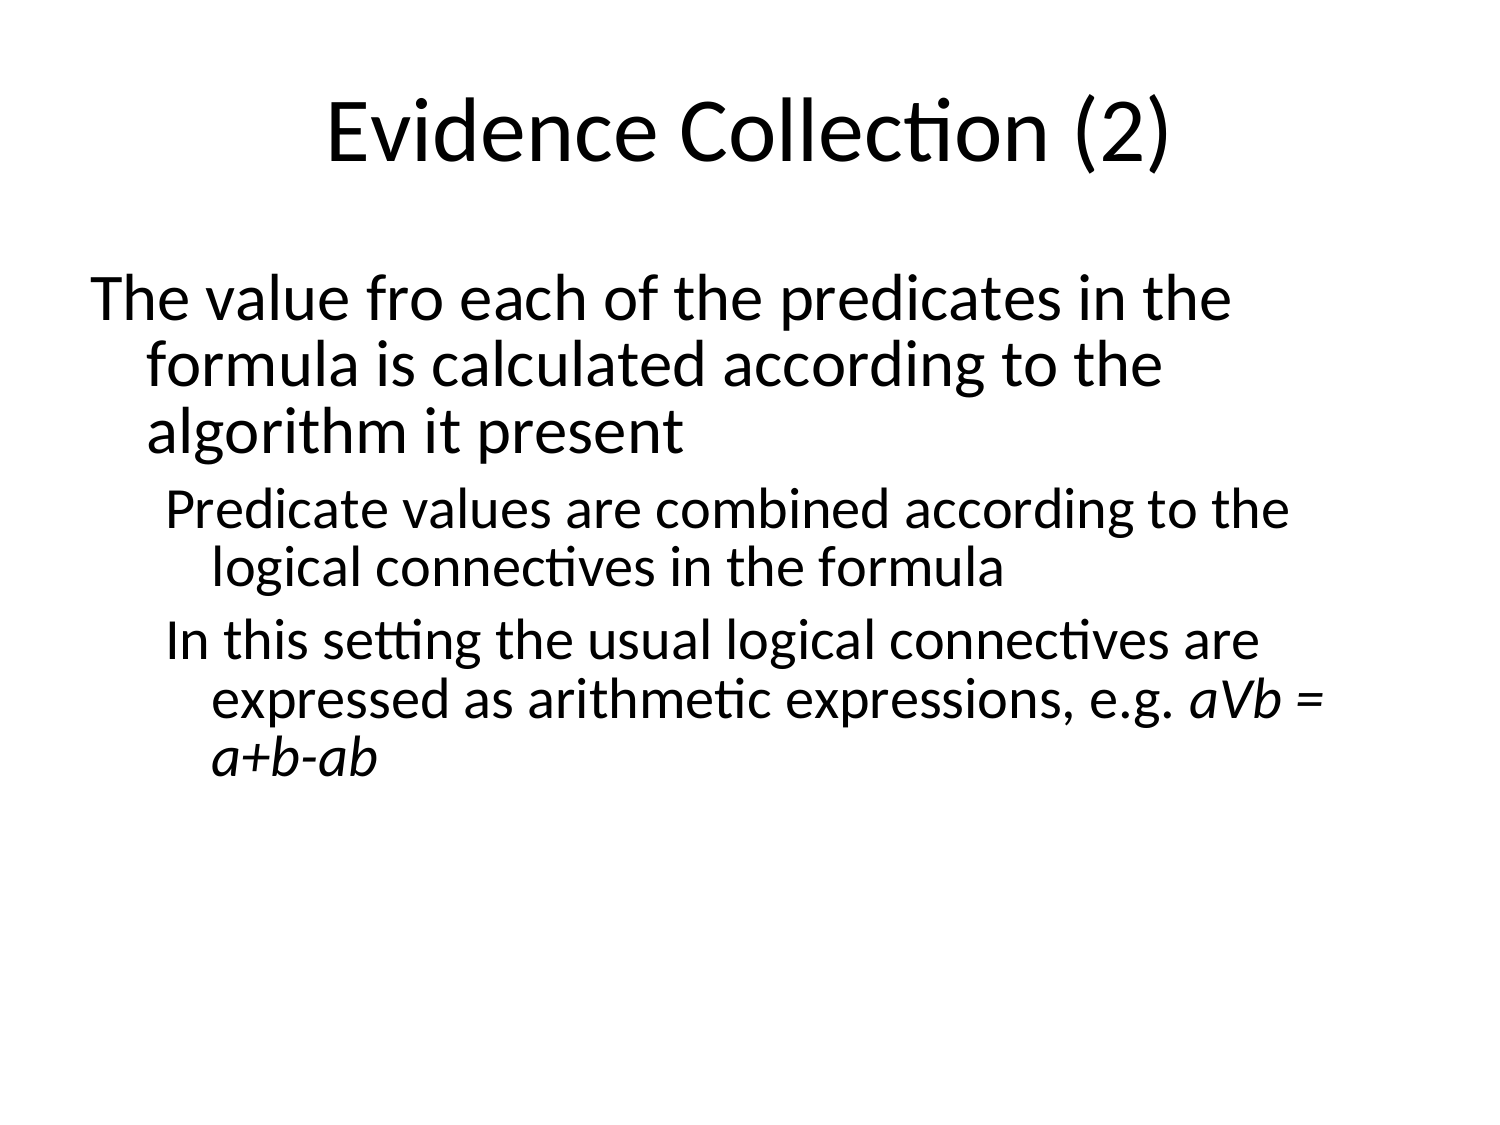

# Evidence Collection (2)
The value fro each of the predicates in the formula is calculated according to the algorithm it present
Predicate values are combined according to the logical connectives in the formula
In this setting the usual logical connectives are expressed as arithmetic expressions, e.g. aVb = a+b-ab